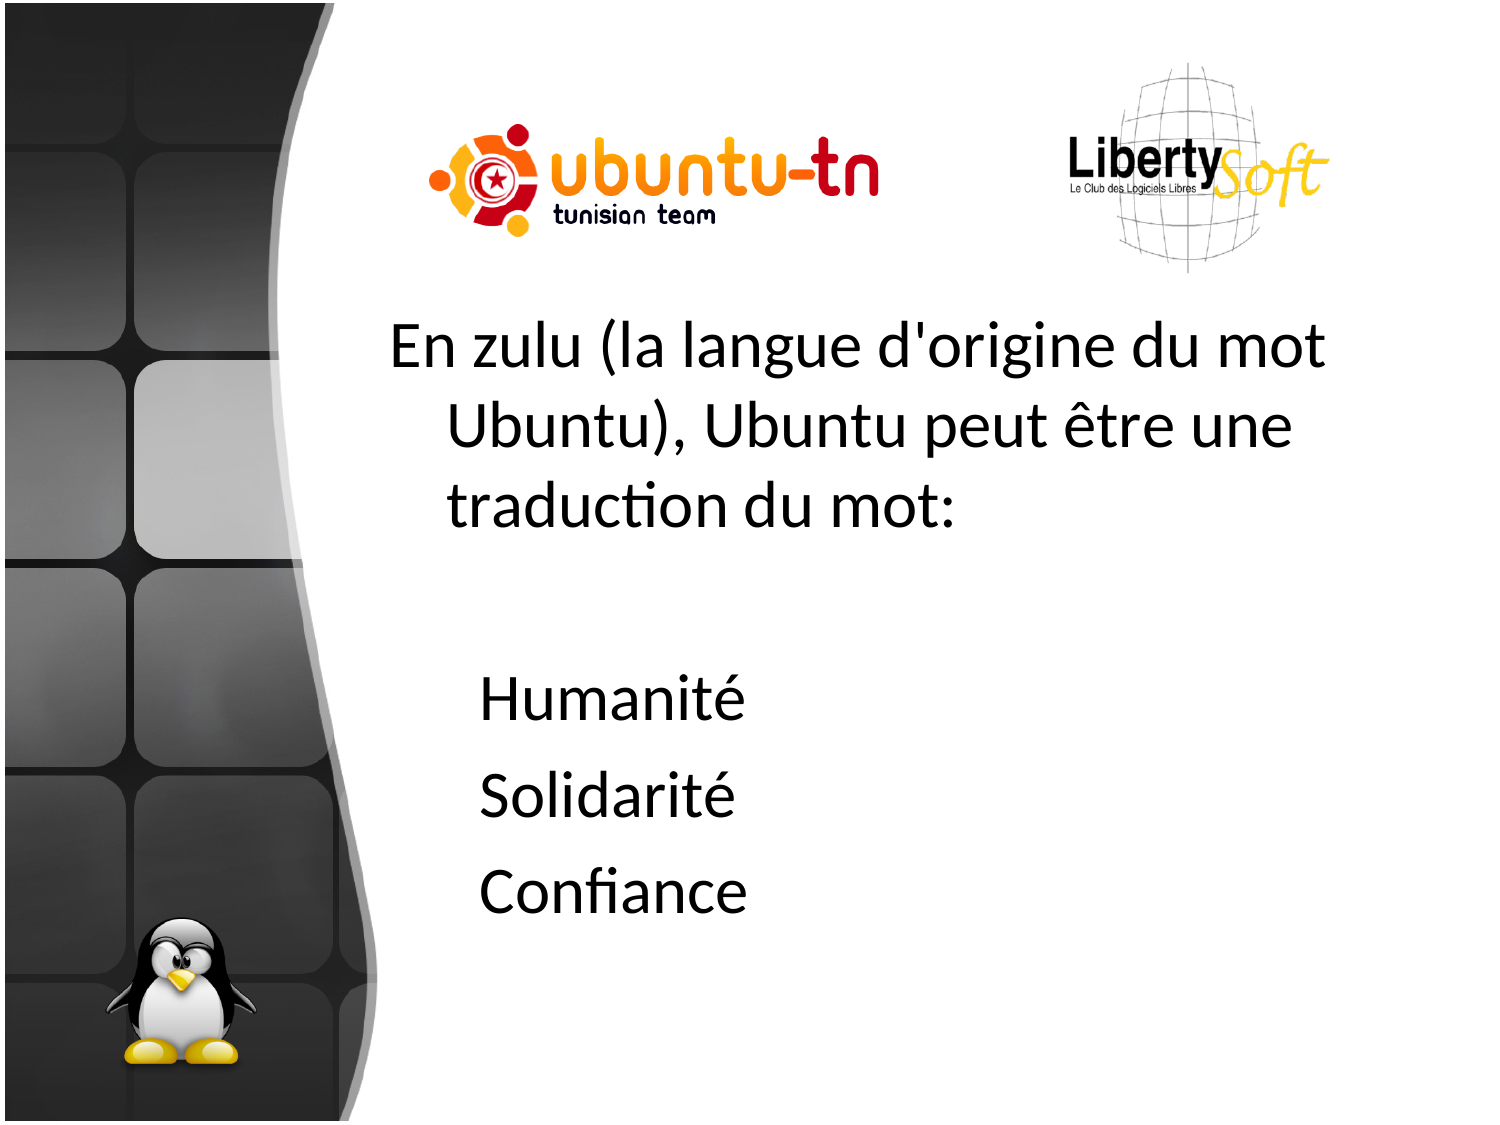

#
En zulu (la langue d'origine du mot Ubuntu), Ubuntu peut être une traduction du mot:
 Humanité
 Solidarité
 Confiance